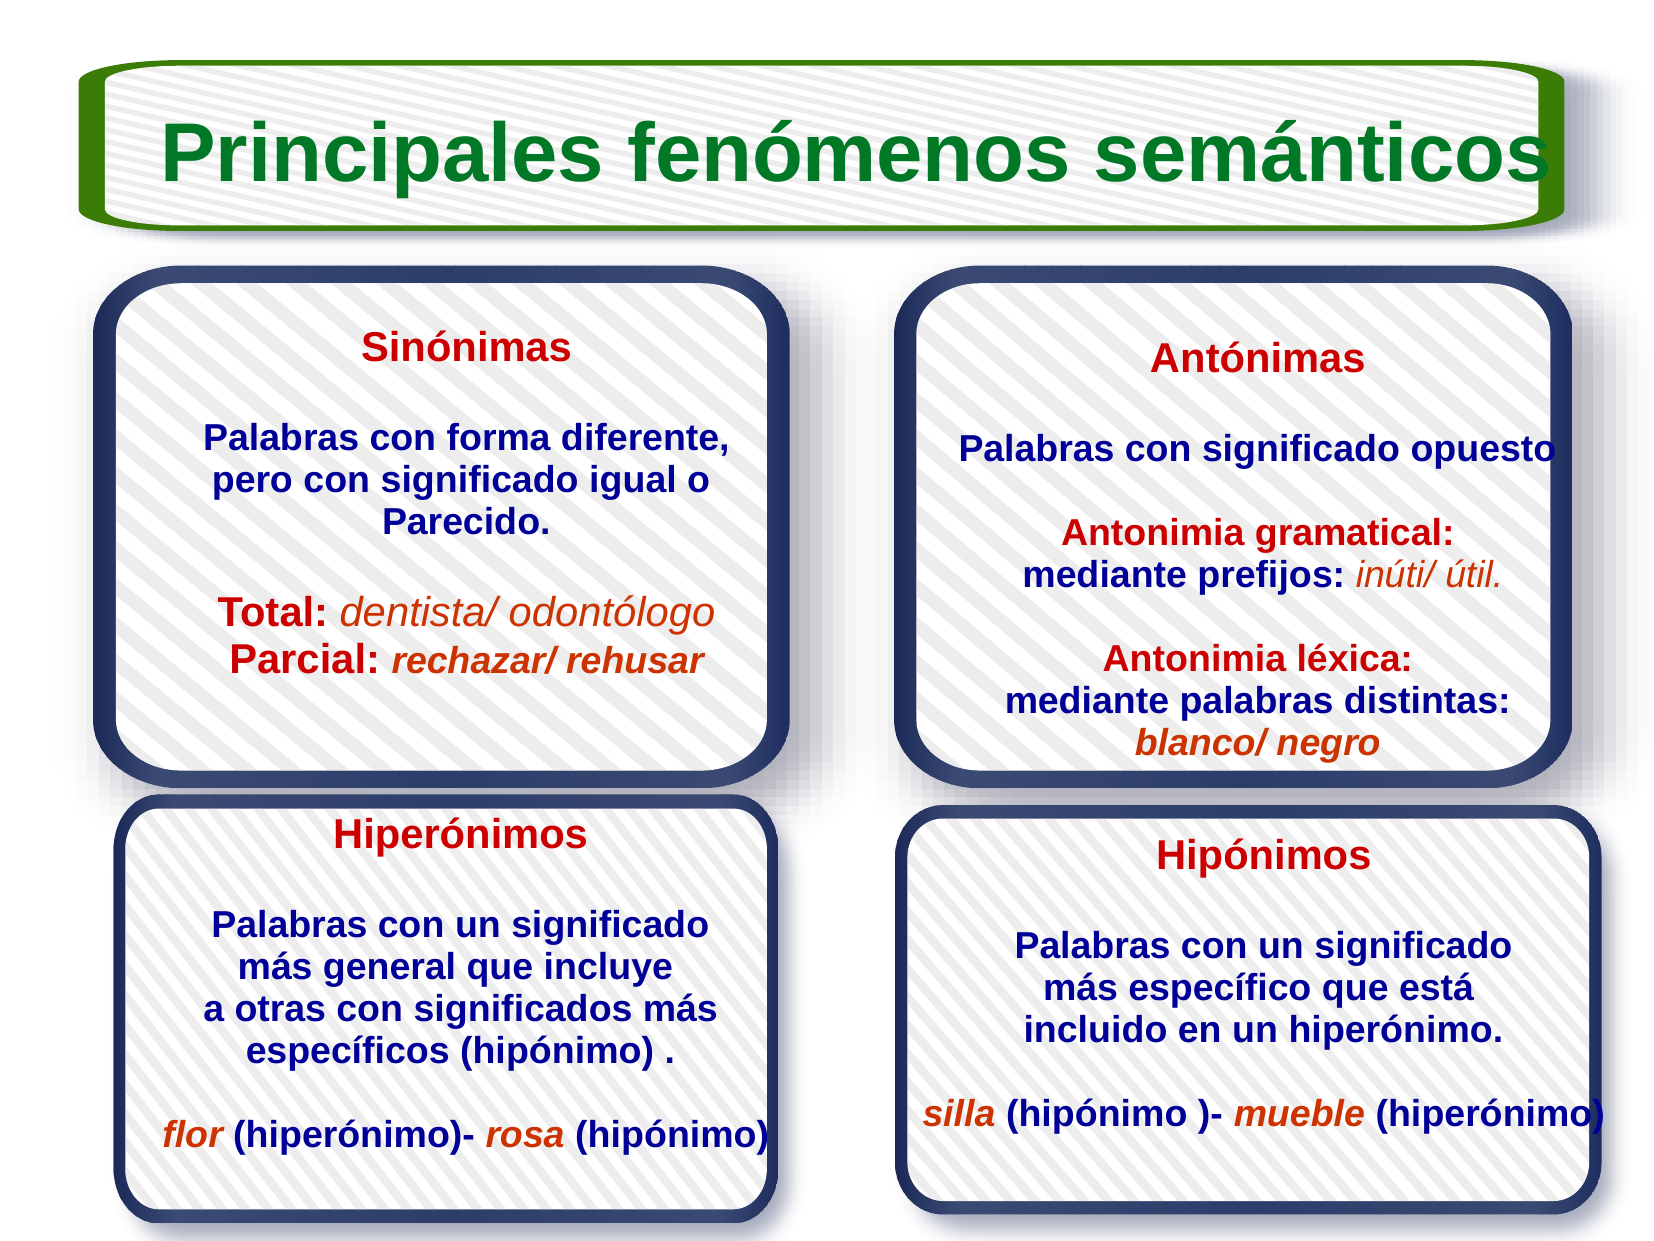

Principales fenómenos semánticos
#
Sinónimas
Palabras con forma diferente,
pero con significado igual o
Parecido.
Total: dentista/ odontólogo
Parcial: rechazar/ rehusar
Antónimas
Palabras con significado opuesto
Antonimia gramatical:
 mediante prefijos: inúti/ útil.
Antonimia léxica:
mediante palabras distintas:
blanco/ negro
Hiperónimos
Palabras con un significado
más general que incluye
a otras con significados más
específicos (hipónimo) .
 flor (hiperónimo)- rosa (hipónimo)
Hipónimos
Palabras con un significado
más específico que está
incluido en un hiperónimo.
silla (hipónimo )- mueble (hiperónimo)